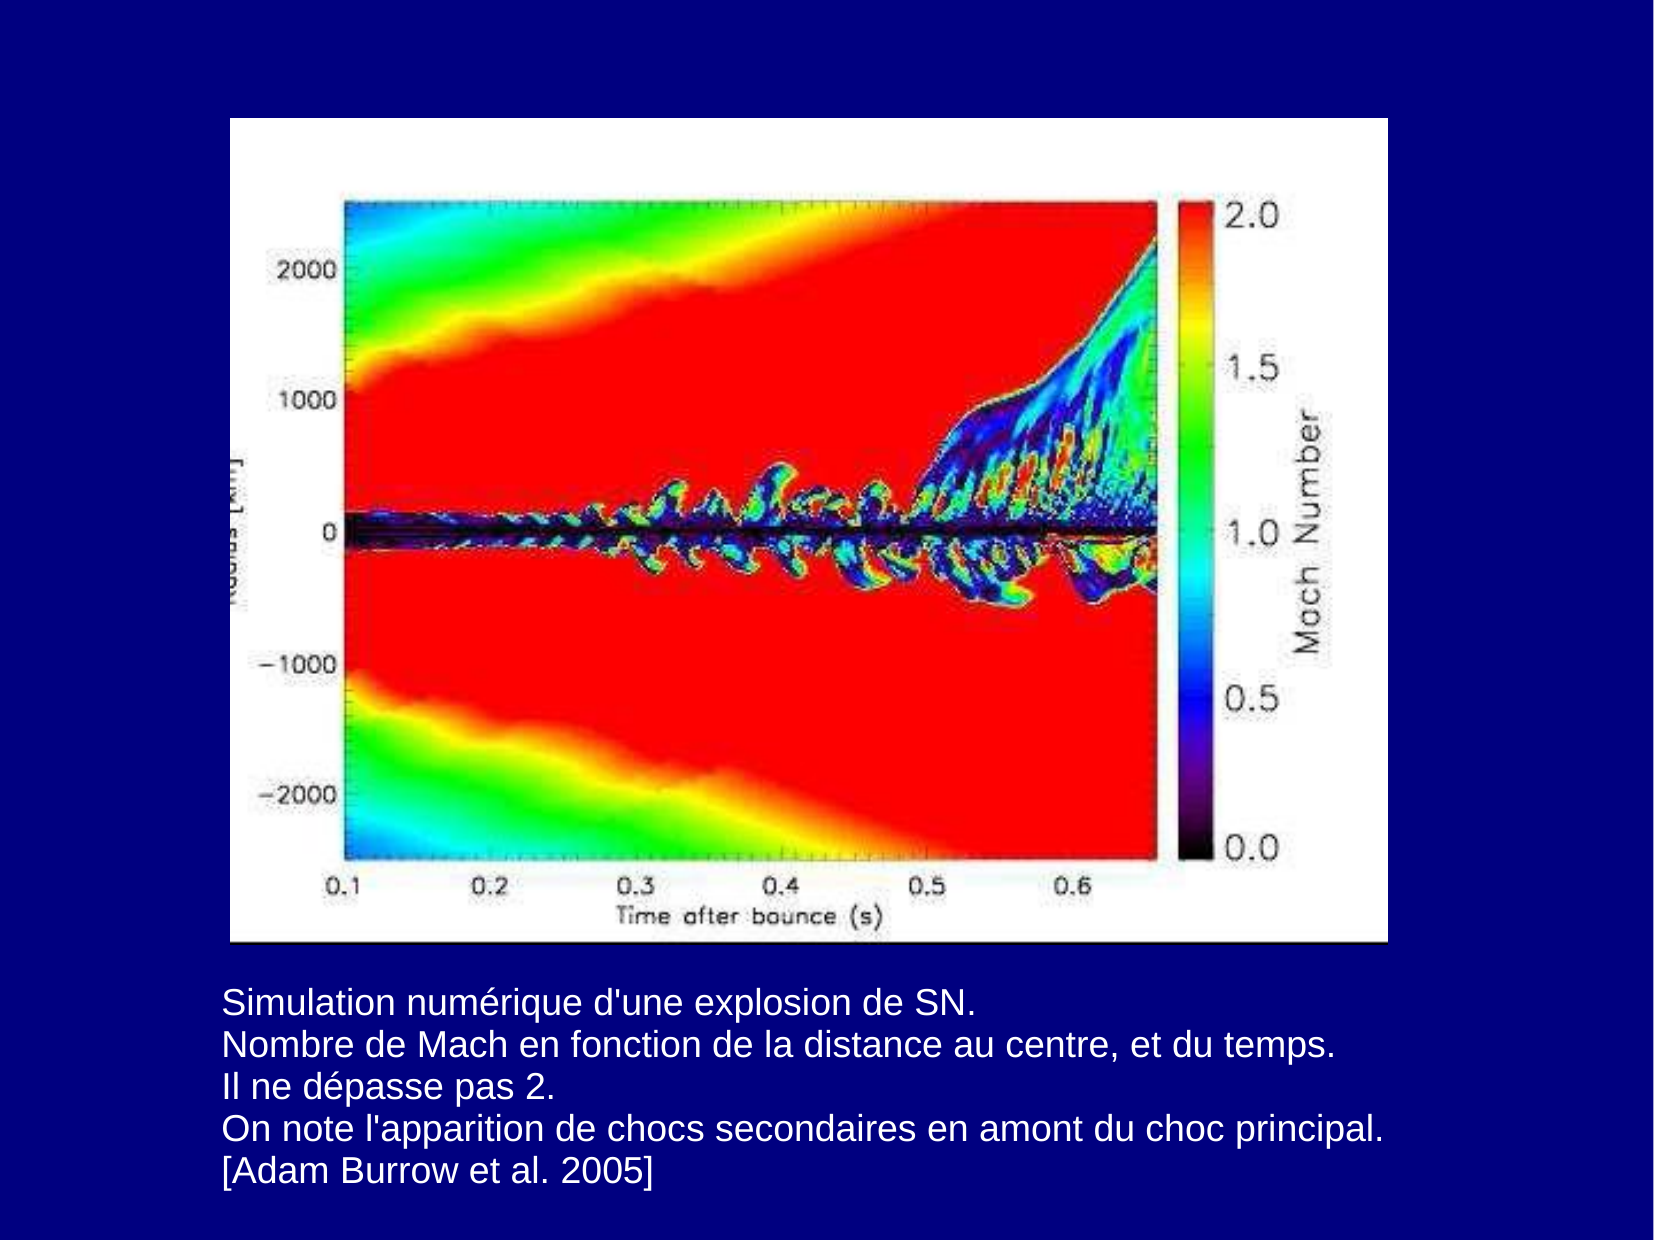

Simulation numérique d'une explosion de SN.
Nombre de Mach en fonction de la distance au centre, et du temps.
Il ne dépasse pas 2.
On note l'apparition de chocs secondaires en amont du choc principal.
[Adam Burrow et al. 2005]